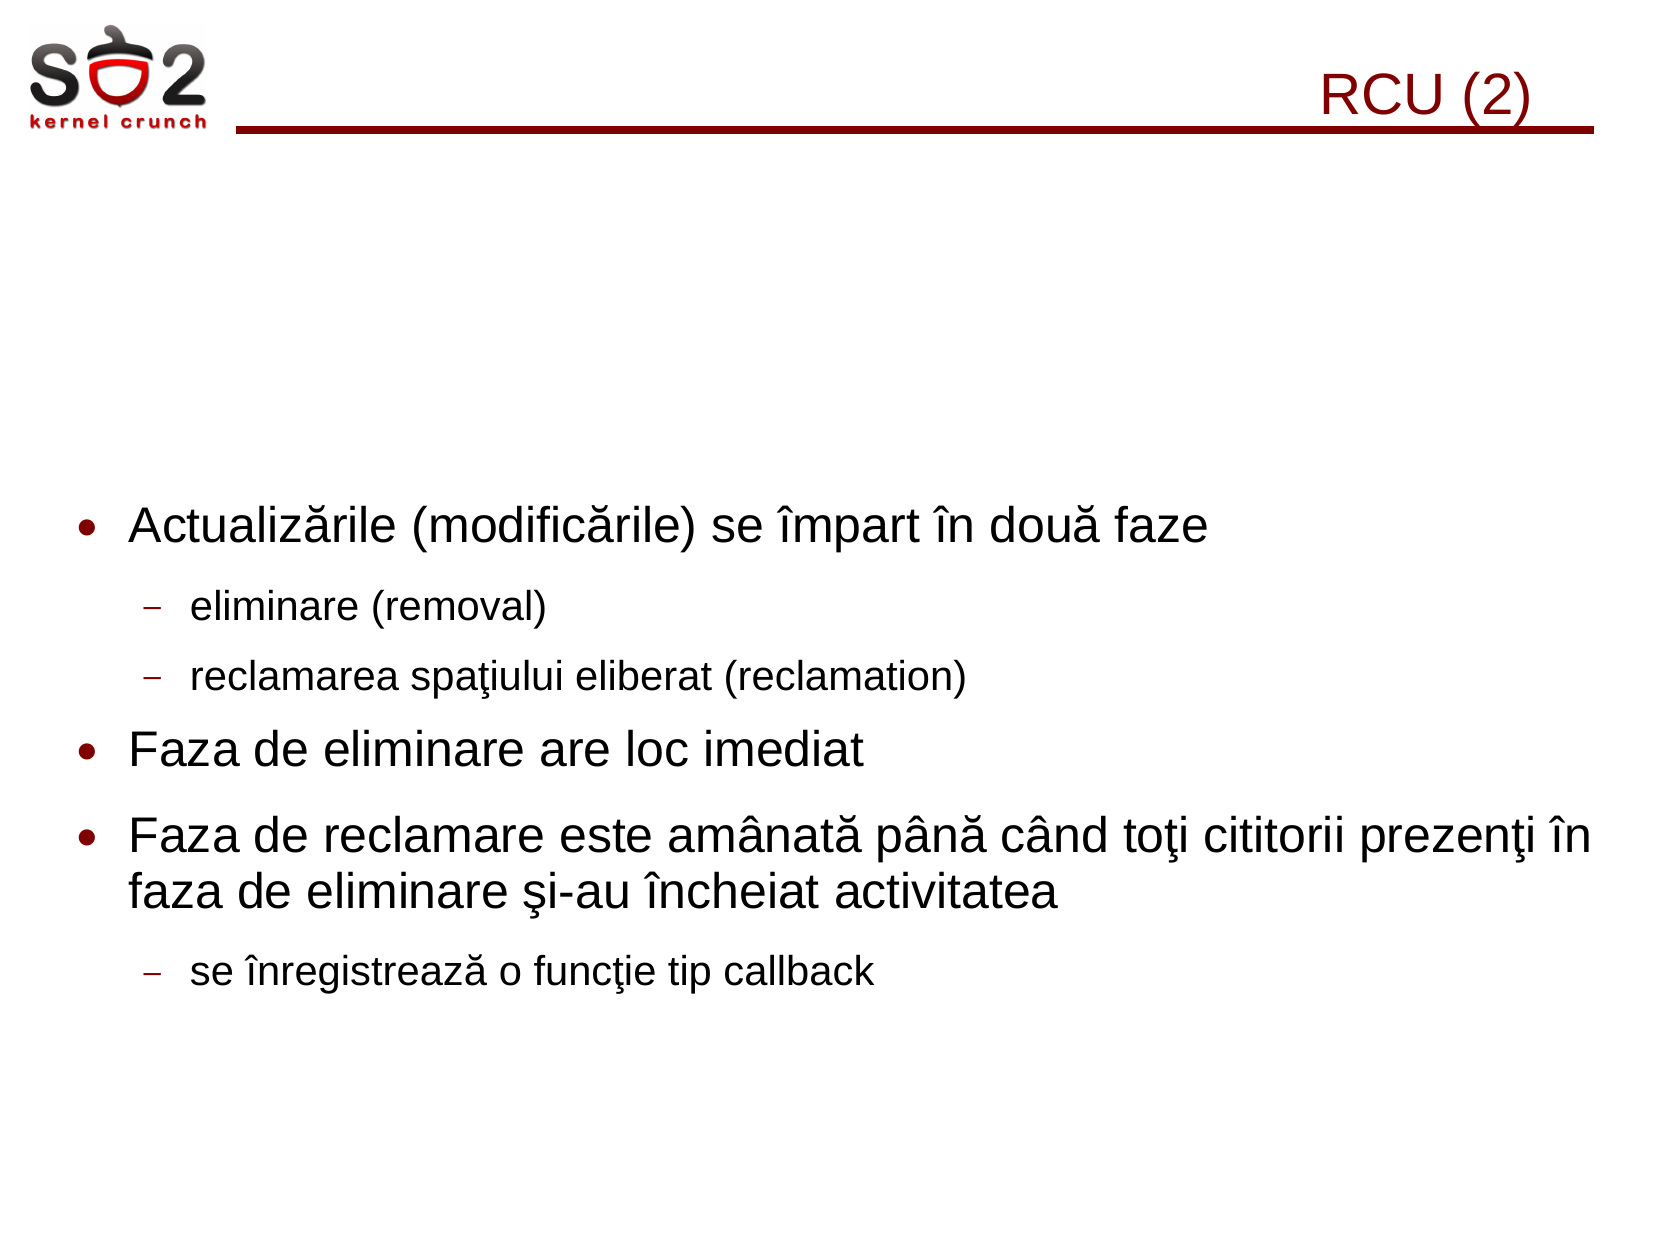

# RCU (2)
Actualizările (modificările) se împart în două faze
eliminare (removal)
reclamarea spaţiului eliberat (reclamation)
Faza de eliminare are loc imediat
Faza de reclamare este amânată până când toţi cititorii prezenţi în faza de eliminare şi-au încheiat activitatea
se înregistrează o funcţie tip callback